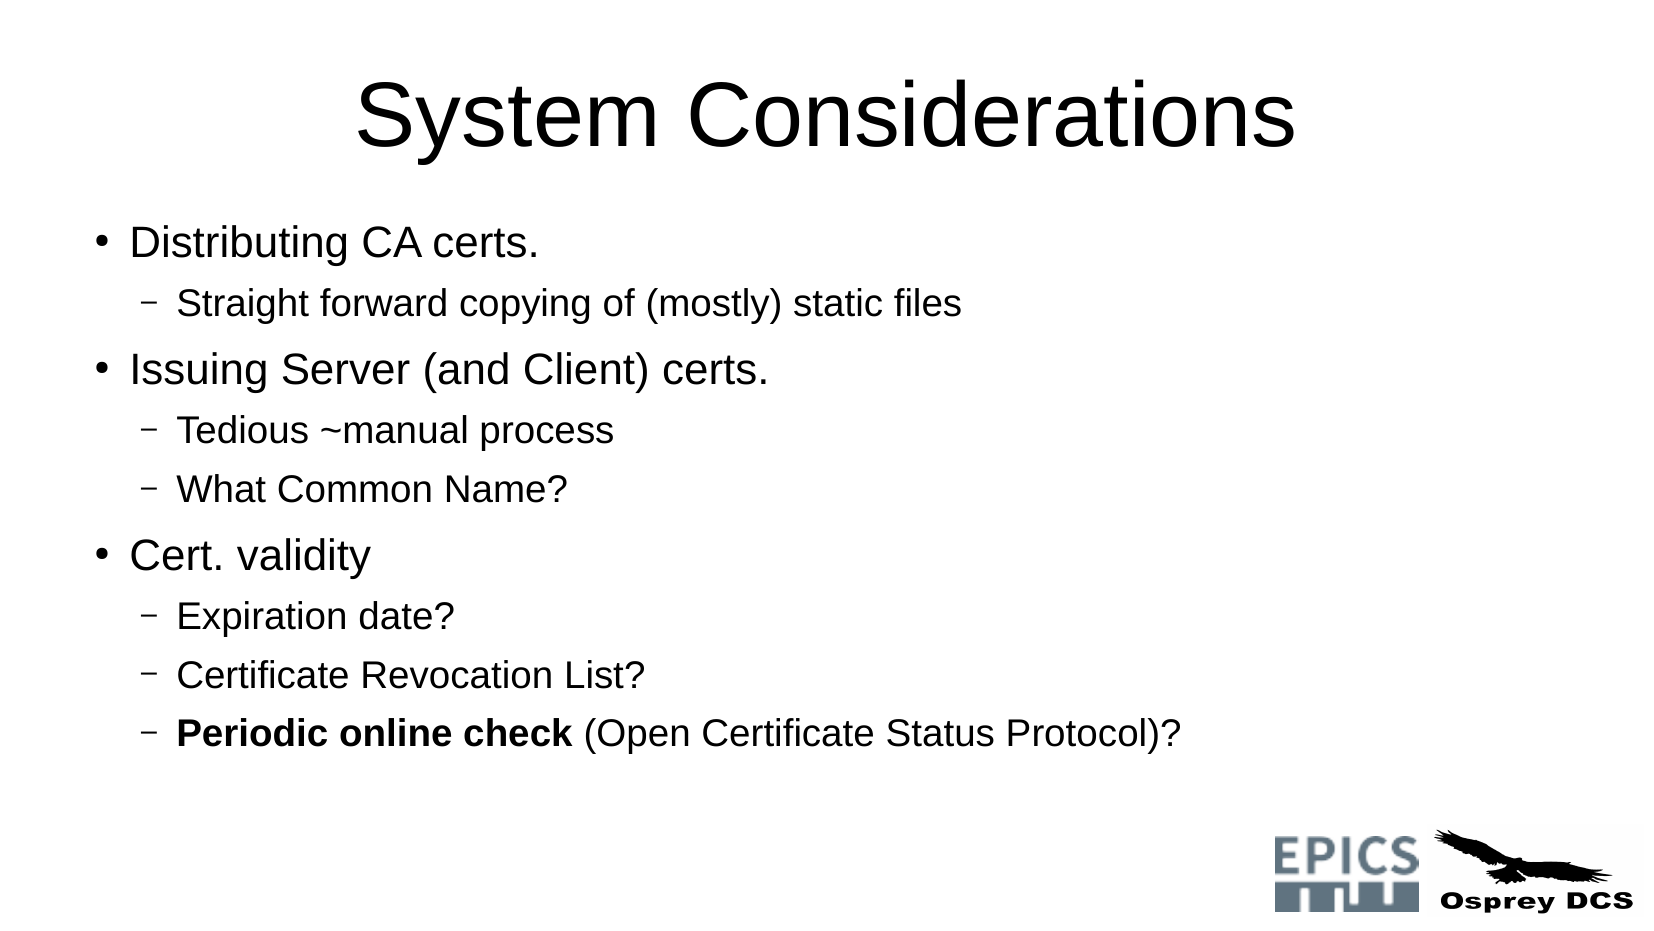

# System Considerations
Distributing CA certs.
Straight forward copying of (mostly) static files
Issuing Server (and Client) certs.
Tedious ~manual process
What Common Name?
Cert. validity
Expiration date?
Certificate Revocation List?
Periodic online check (Open Certificate Status Protocol)?